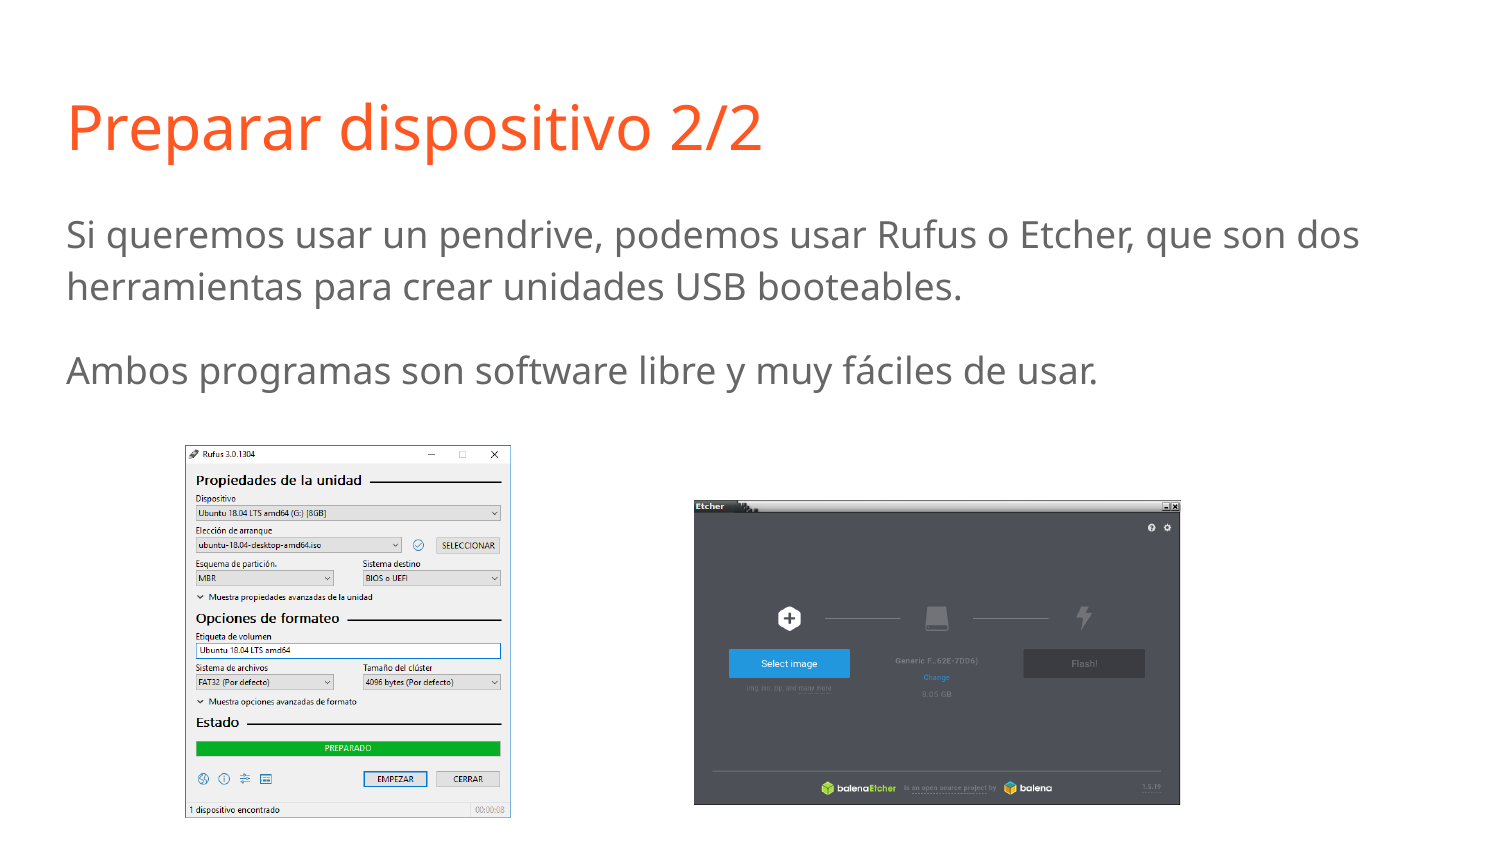

# Preparar dispositivo 2/2
Si queremos usar un pendrive, podemos usar Rufus o Etcher, que son dos herramientas para crear unidades USB booteables.
Ambos programas son software libre y muy fáciles de usar.